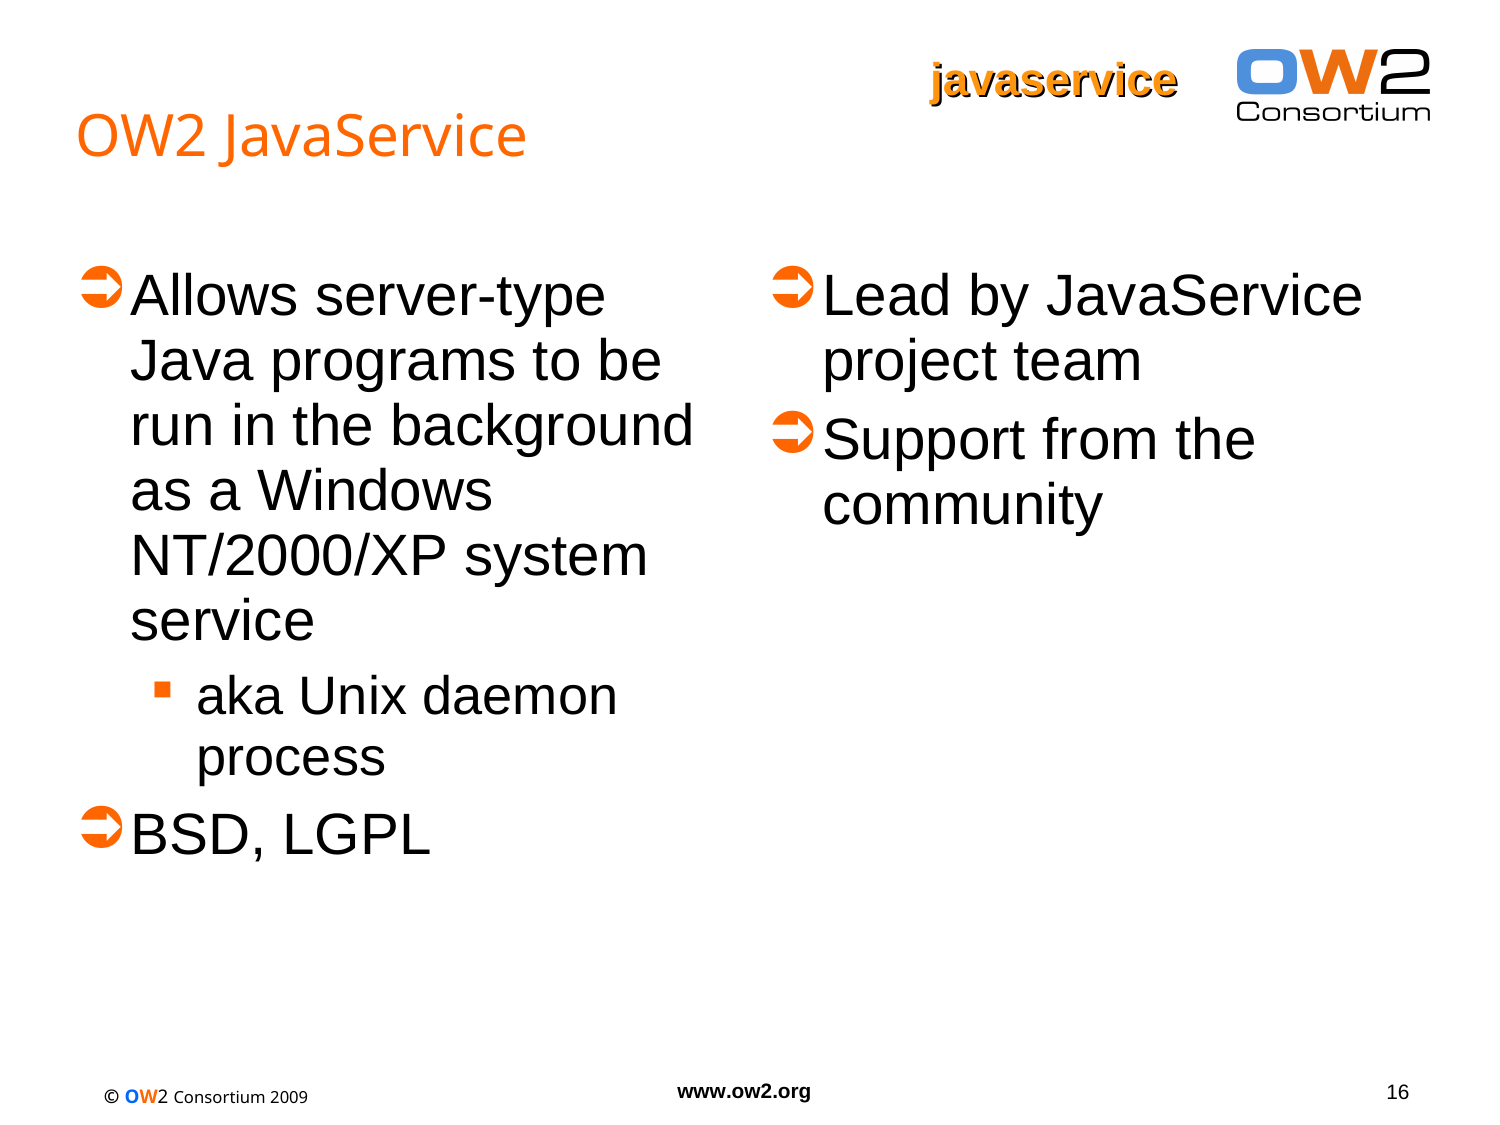

# OW2 JavaService
javaservice
Allows server-type Java programs to be run in the background as a Windows NT/2000/XP system service
aka Unix daemon process
BSD, LGPL
Lead by JavaService project team
Support from the community
16